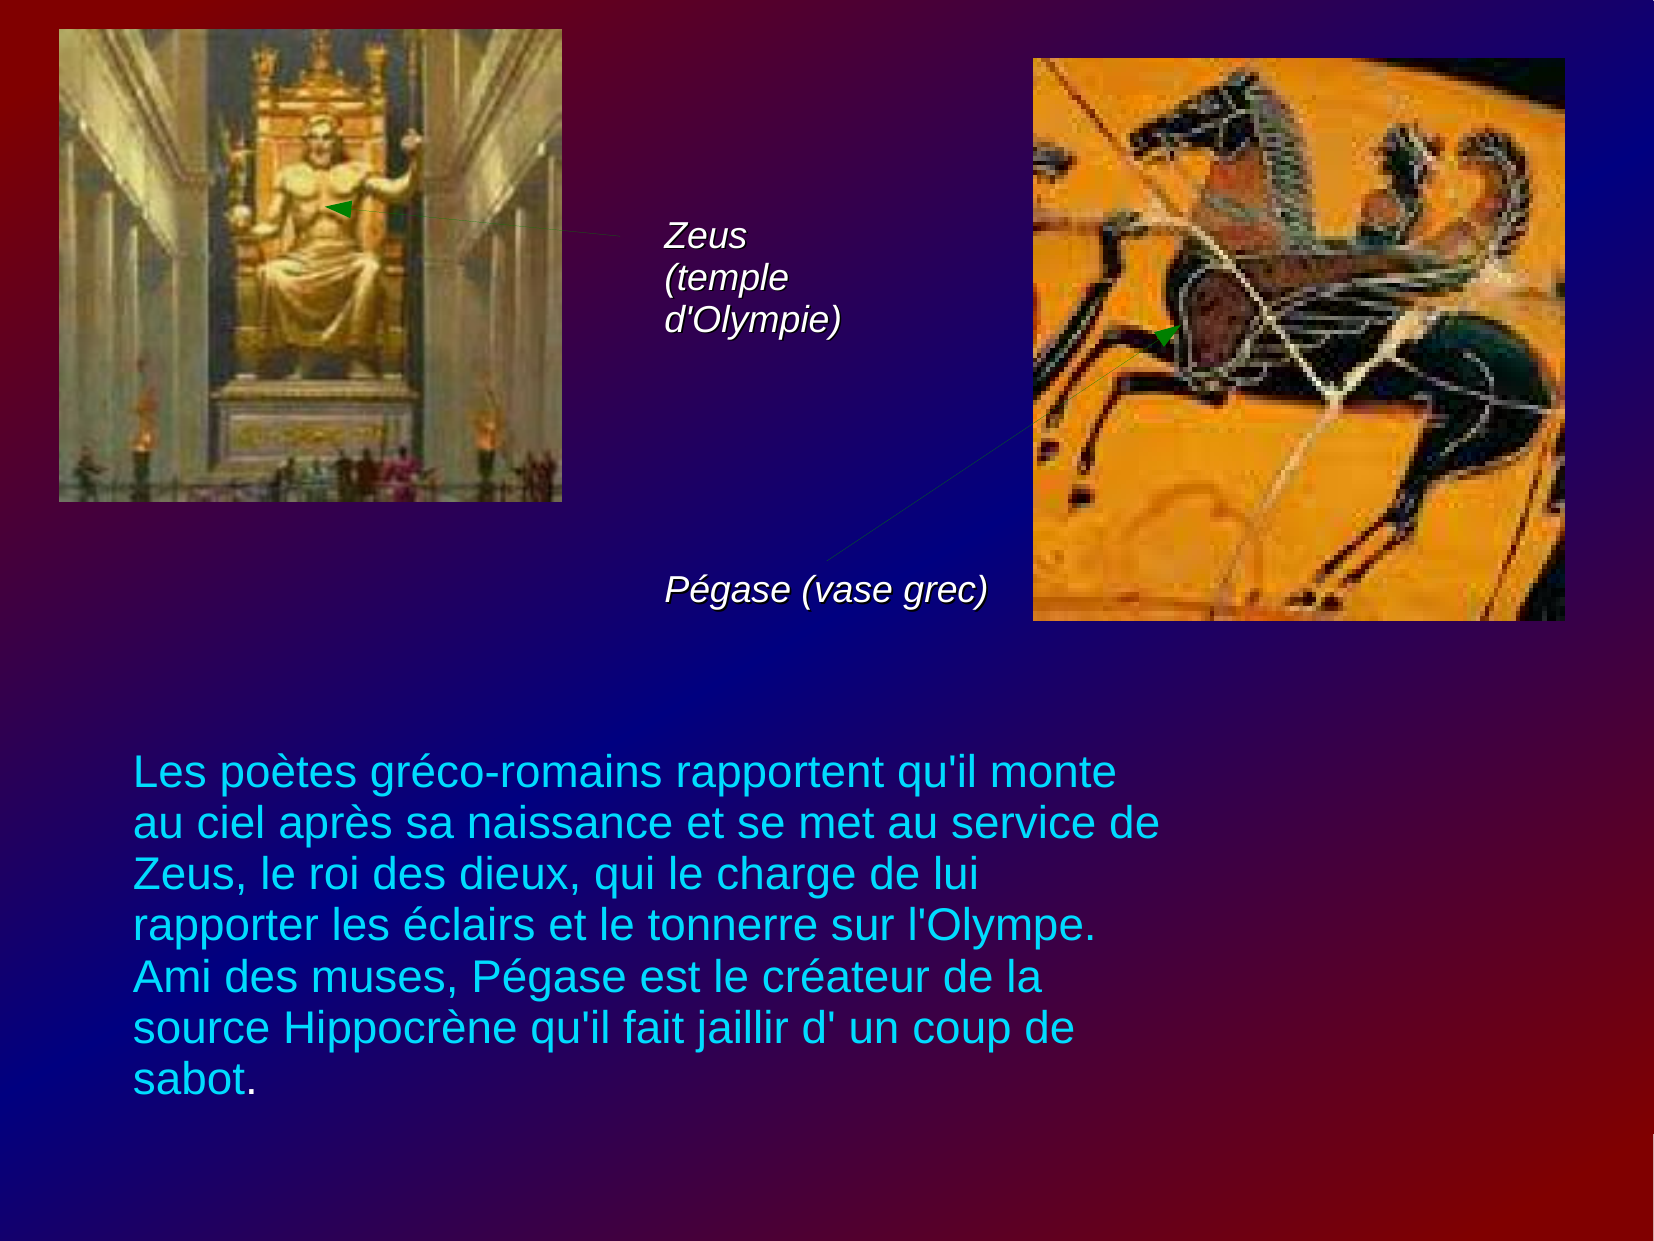

Zeus (temple d'Olympie)
Pégase (vase grec)
Les poètes gréco-romains rapportent qu'il monte au ciel après sa naissance et se met au service de Zeus, le roi des dieux, qui le charge de lui rapporter les éclairs et le tonnerre sur l'Olympe. Ami des muses, Pégase est le créateur de la source Hippocrène qu'il fait jaillir d' un coup de sabot.